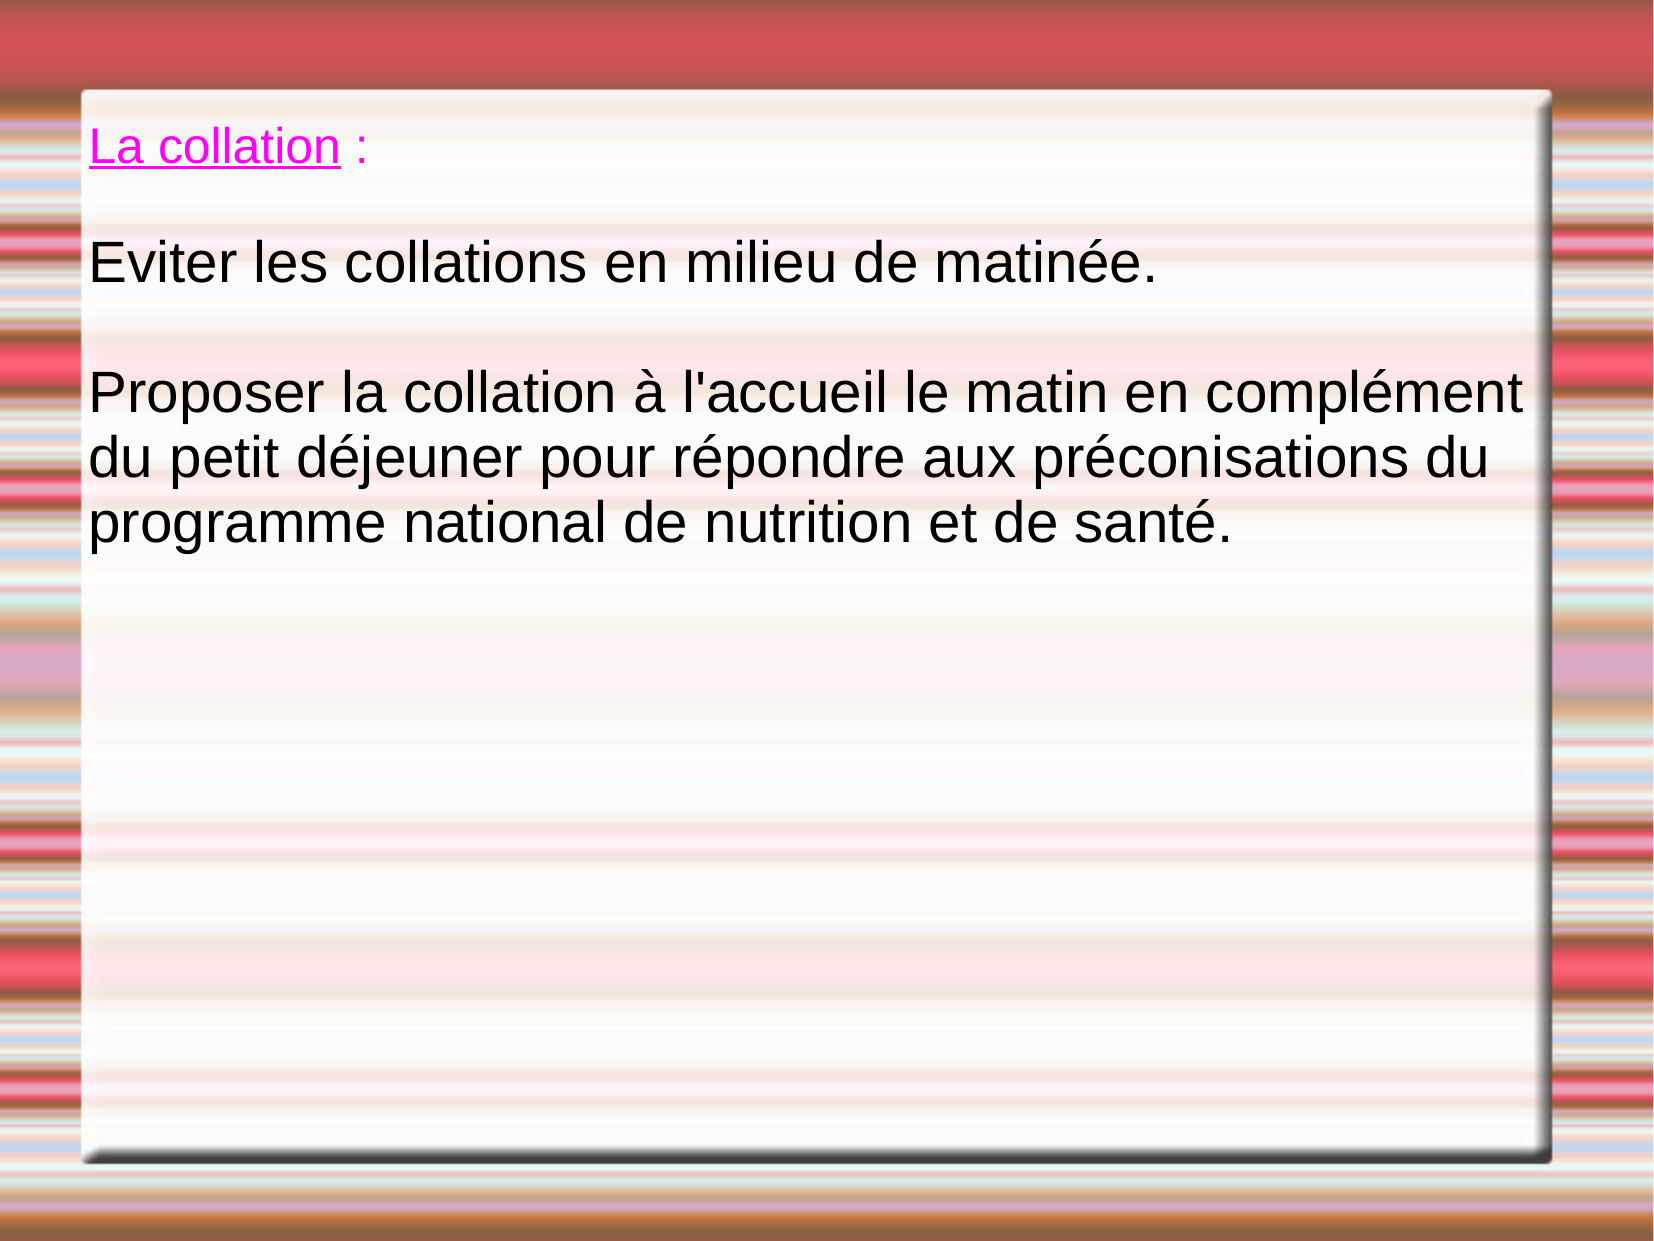

# La collation :
Eviter les collations en milieu de matinée.
Proposer la collation à l'accueil le matin en complément du petit déjeuner pour répondre aux préconisations du programme national de nutrition et de santé.